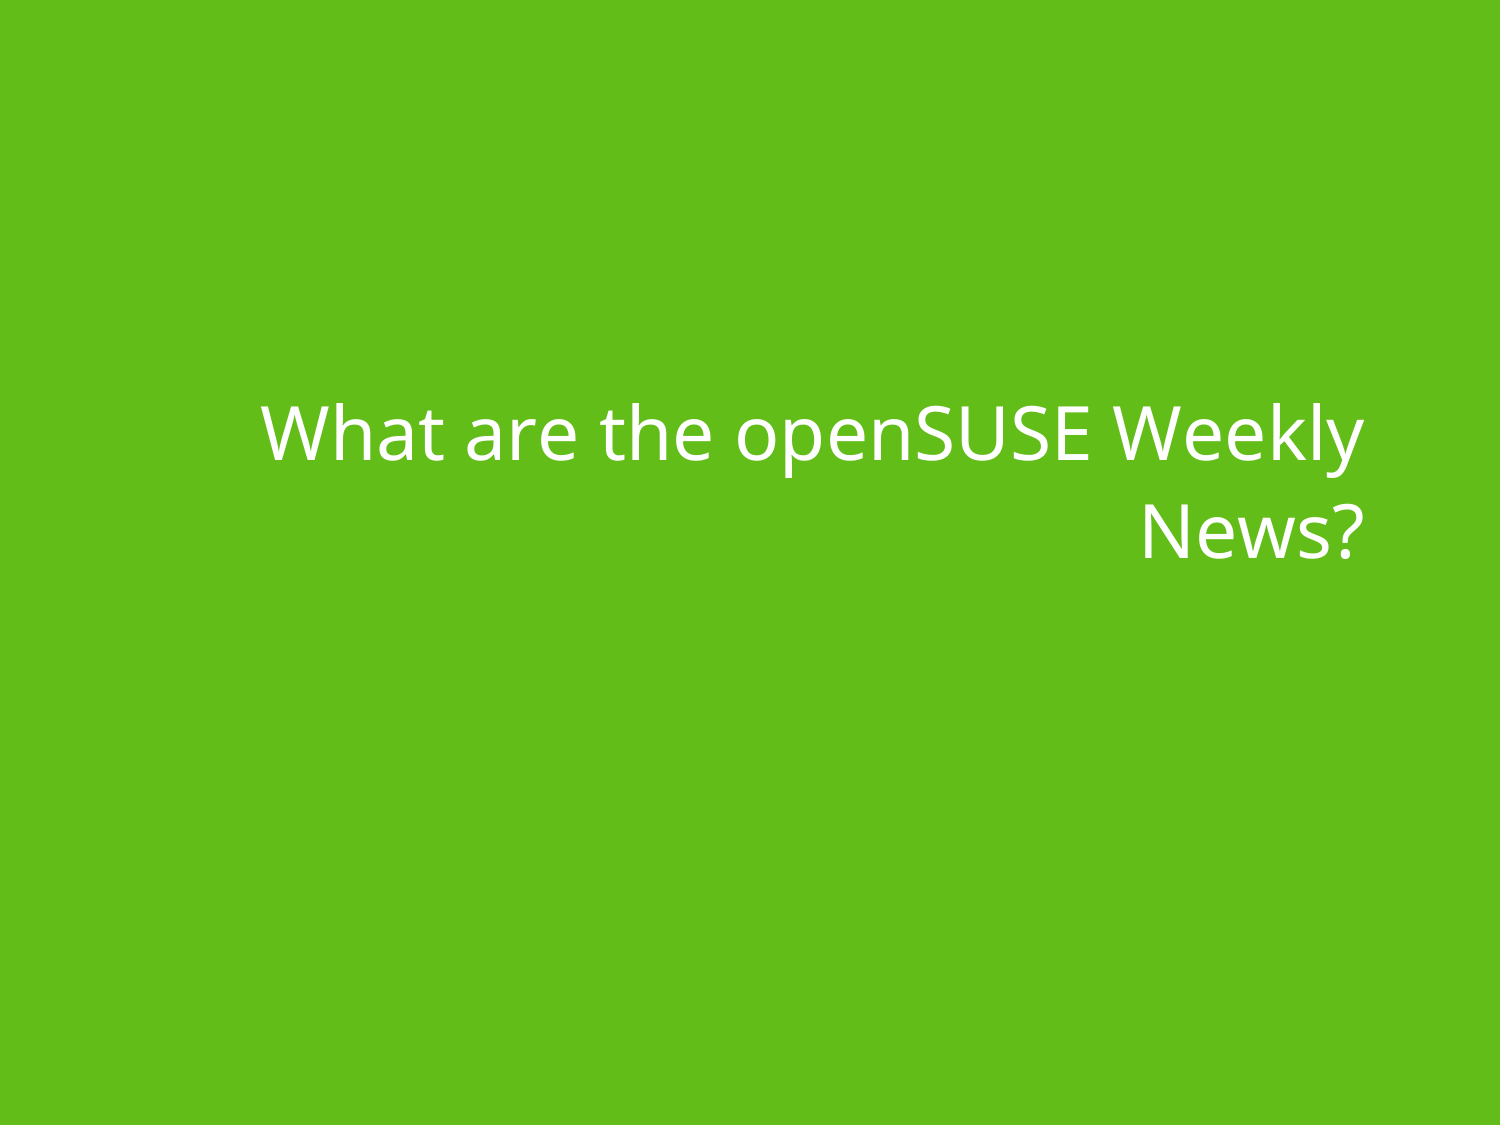

# What are the openSUSE Weekly News?